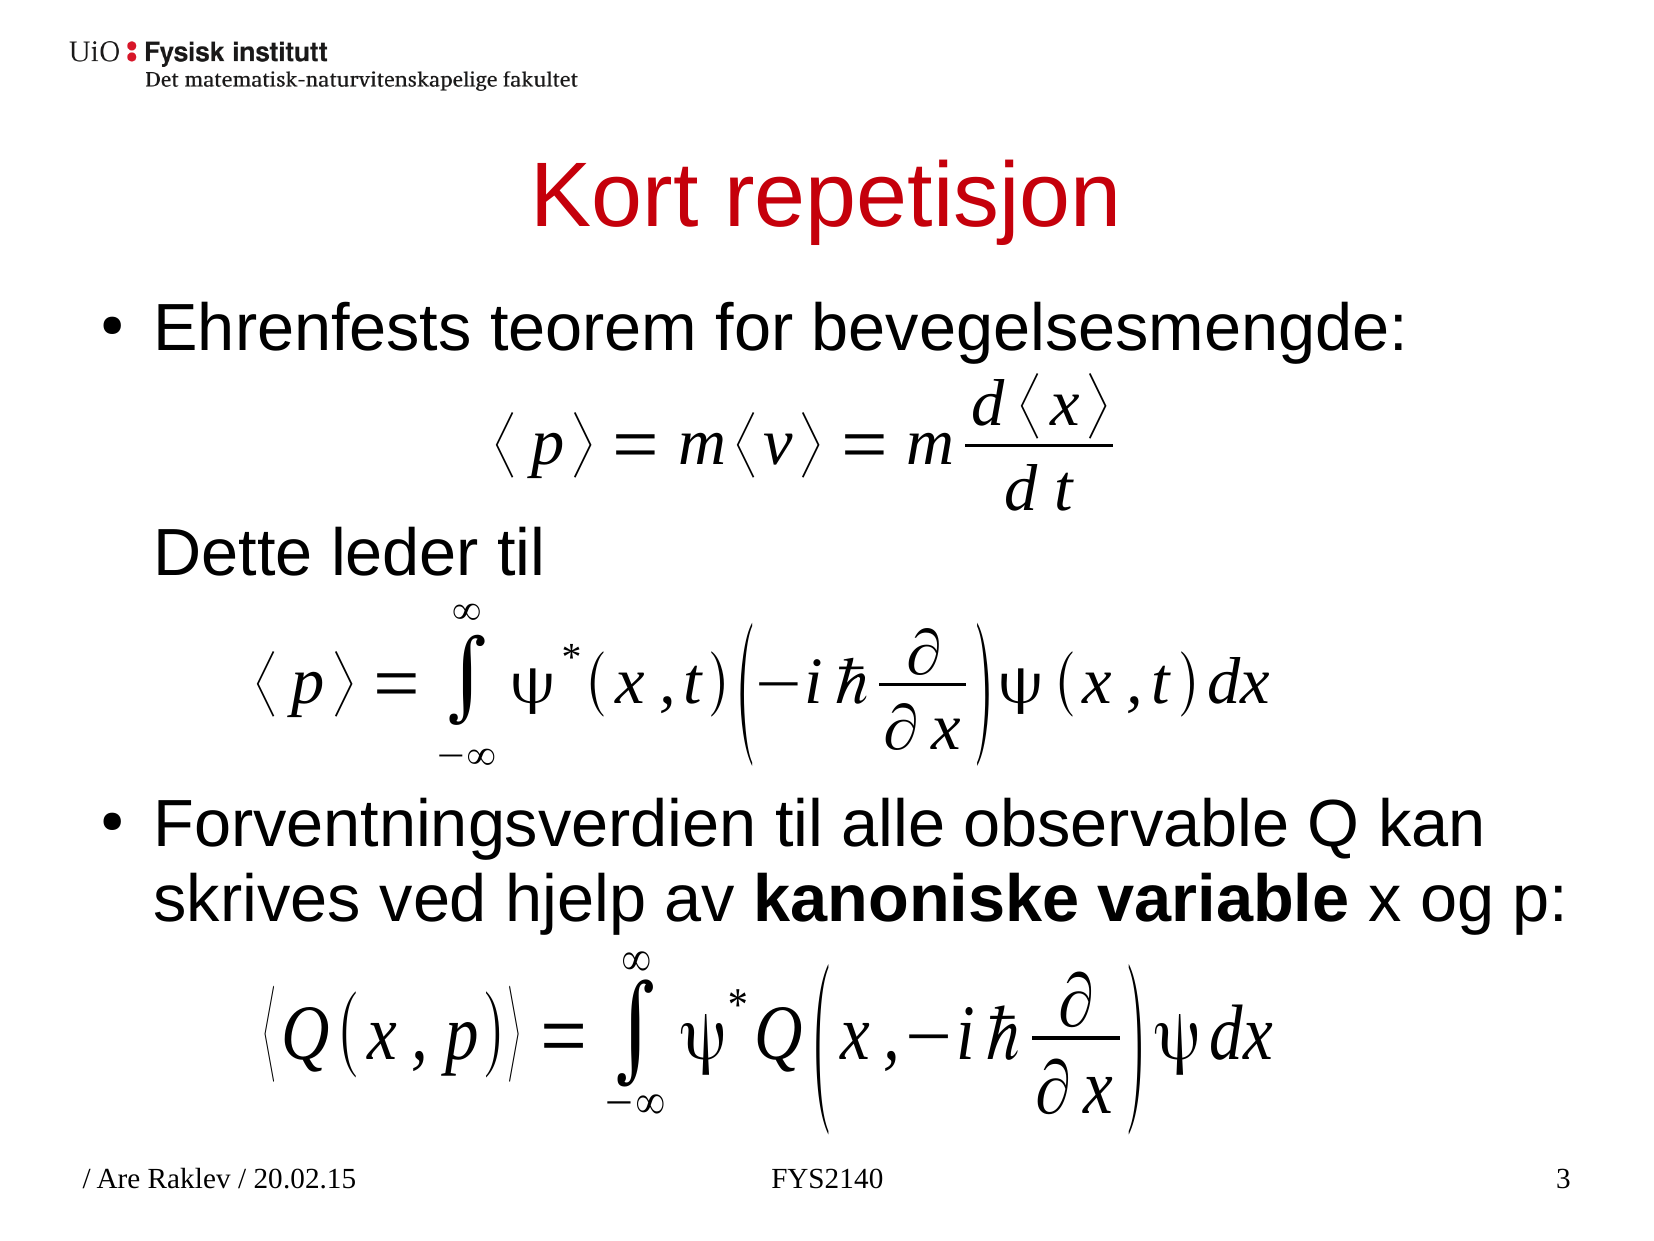

# Kort repetisjon
Ehrenfests teorem for bevegelsesmengde:
Dette leder til
Forventningsverdien til alle observable Q kan skrives ved hjelp av kanoniske variable x og p:
/ Are Raklev / 20.02.15
FYS2140
3